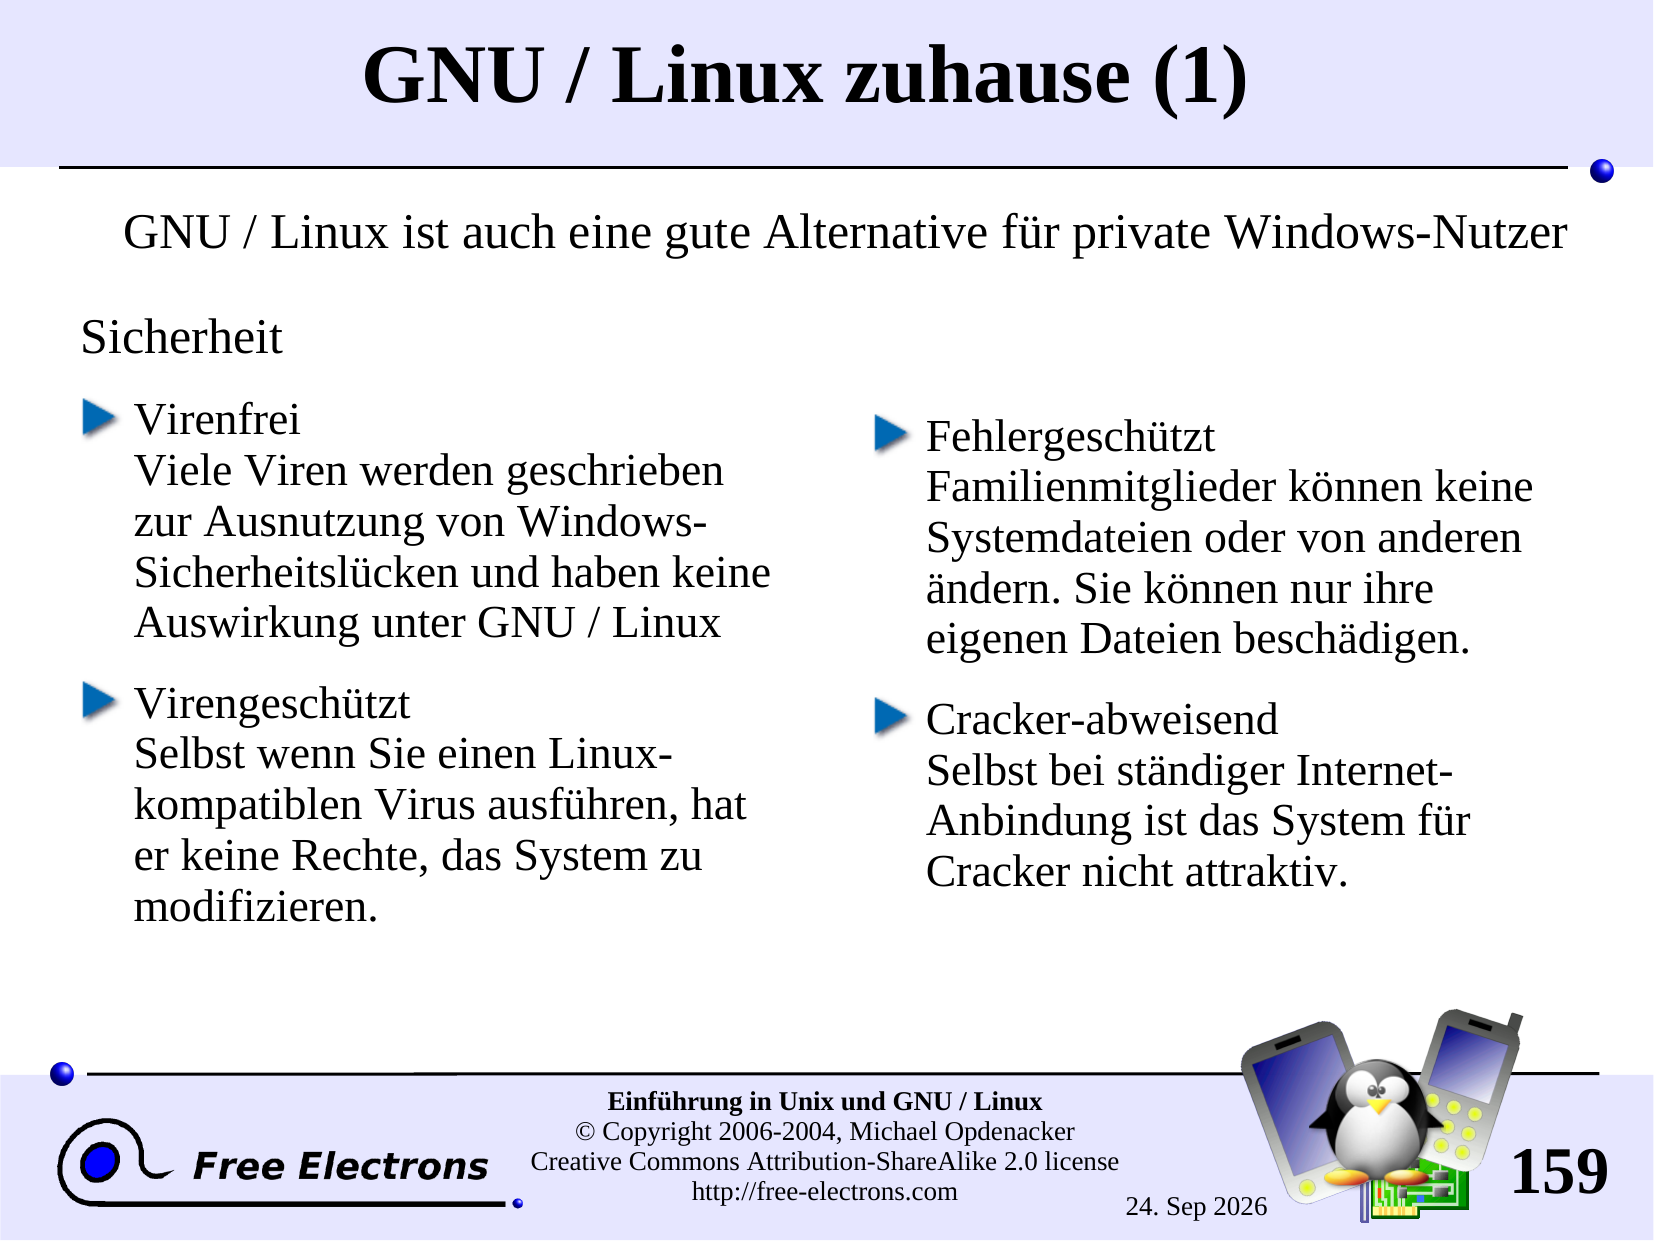

# GNU / Linux zuhause (1)
GNU / Linux ist auch eine gute Alternative für private Windows-Nutzer
Sicherheit
Virenfrei
Viele Viren werden geschrieben zur Ausnutzung von Windows-Sicherheitslücken und haben keine Auswirkung unter GNU / Linux
Virengeschützt
Selbst wenn Sie einen Linux-kompatiblen Virus ausführen, hat er keine Rechte, das System zu modifizieren.
Fehlergeschützt
Familienmitglieder können keine Systemdateien oder von anderen ändern. Sie können nur ihre eigenen Dateien beschädigen.
Cracker-abweisend
Selbst bei ständiger Internet-Anbindung ist das System für Cracker nicht attraktiv.